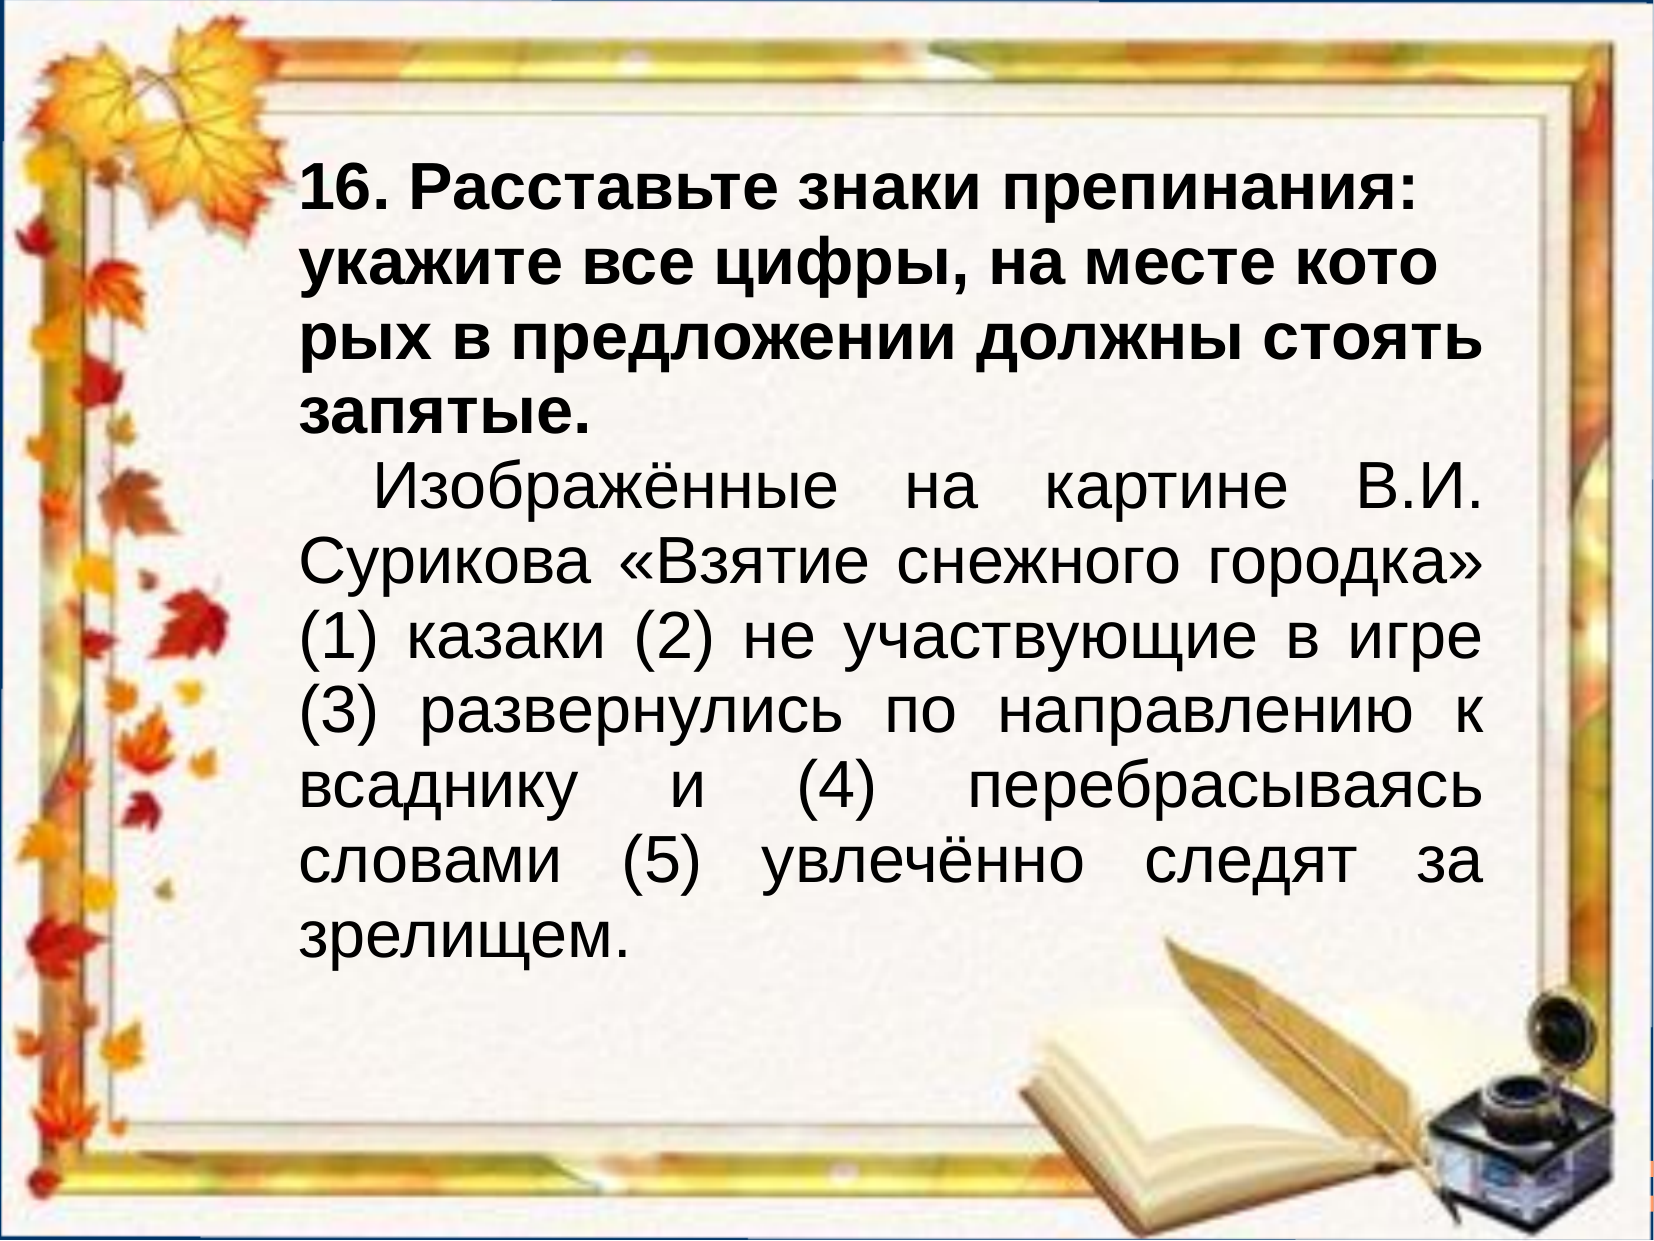

#
16. Расставьте знаки препинания: укажите все цифры, на месте кото­рых в предложении должны стоять запятые.
	Изображённые на картине В.И. Сурикова «Взятие снежного городка» (1) казаки (2) не участвующие в игре (3) развернулись по направлению к всаднику и (4) перебрасываясь словами (5) увлечённо следят за зрелищем.